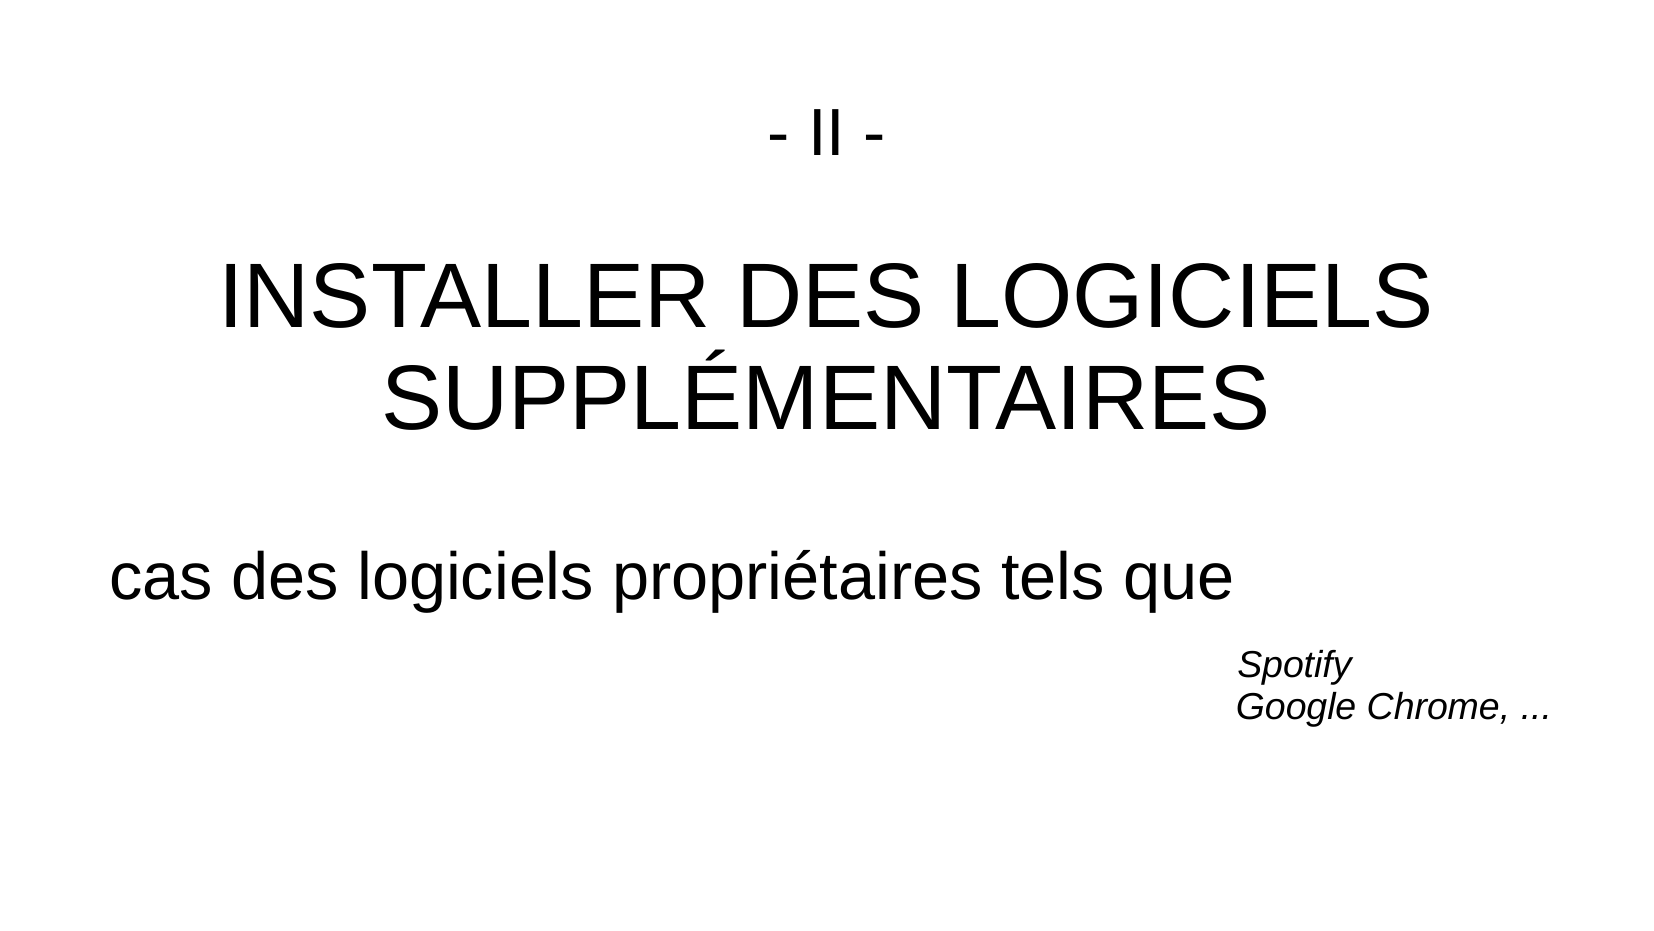

# - II - INSTALLER DES LOGICIELS SUPPLÉMENTAIRES
cas des logiciels propriétaires tels que
Spotify
 Google Chrome, ...